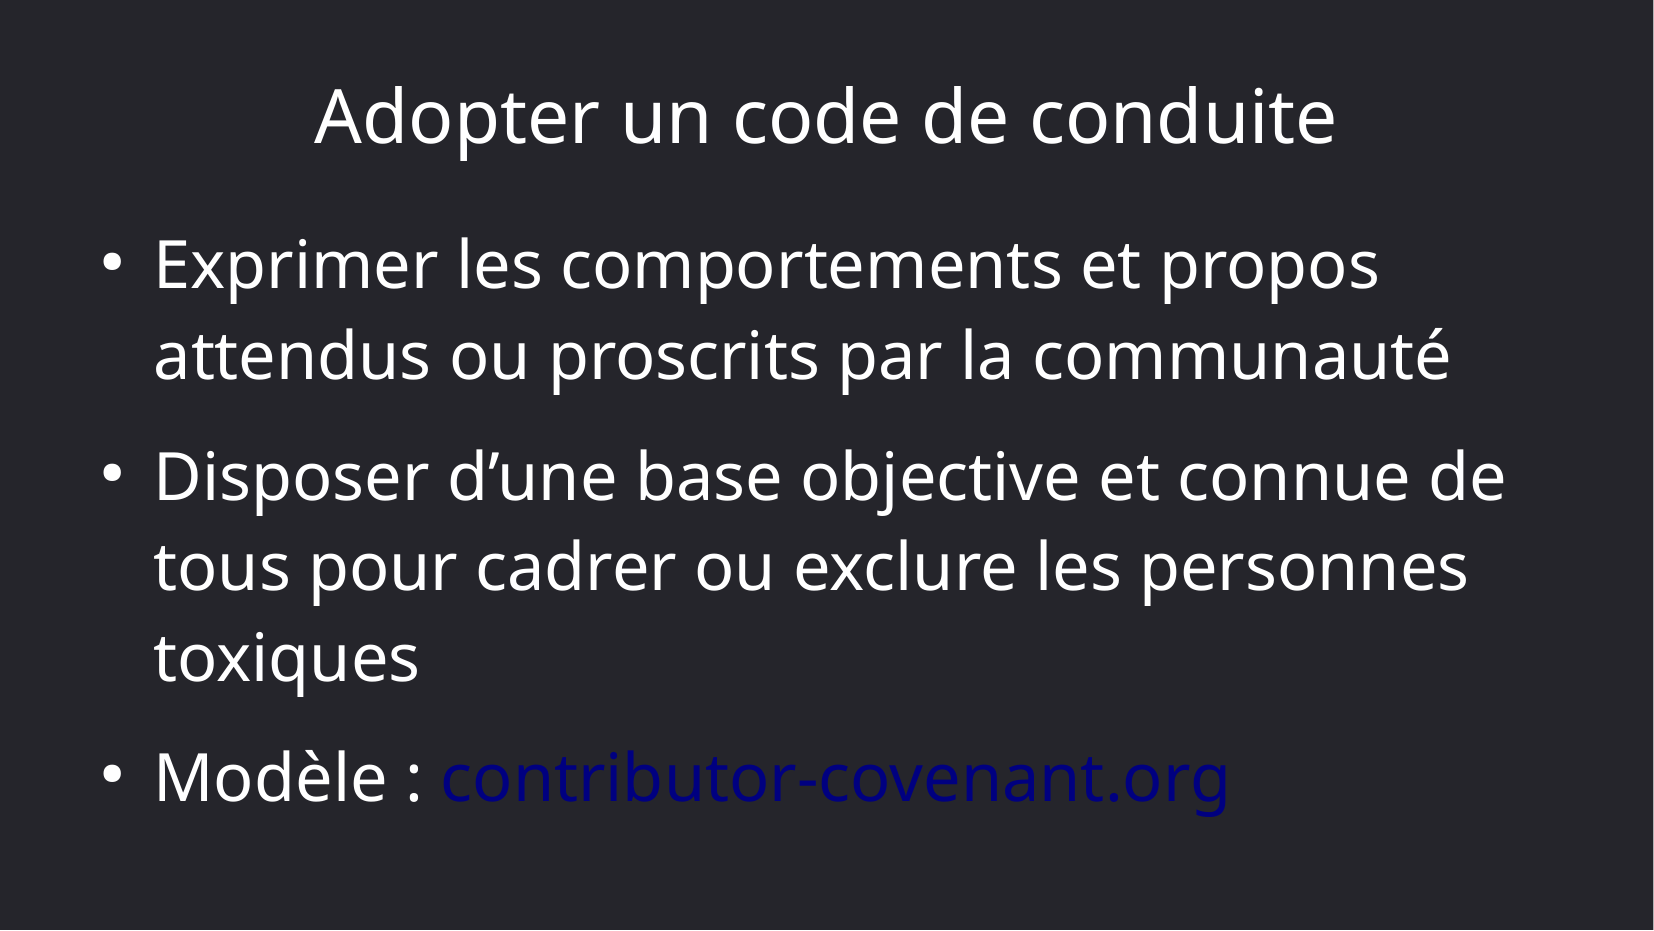

Adopter un code de conduite
# Exprimer les comportements et propos attendus ou proscrits par la communauté
Disposer d’une base objective et connue de tous pour cadrer ou exclure les personnes toxiques
Modèle : contributor-covenant.org